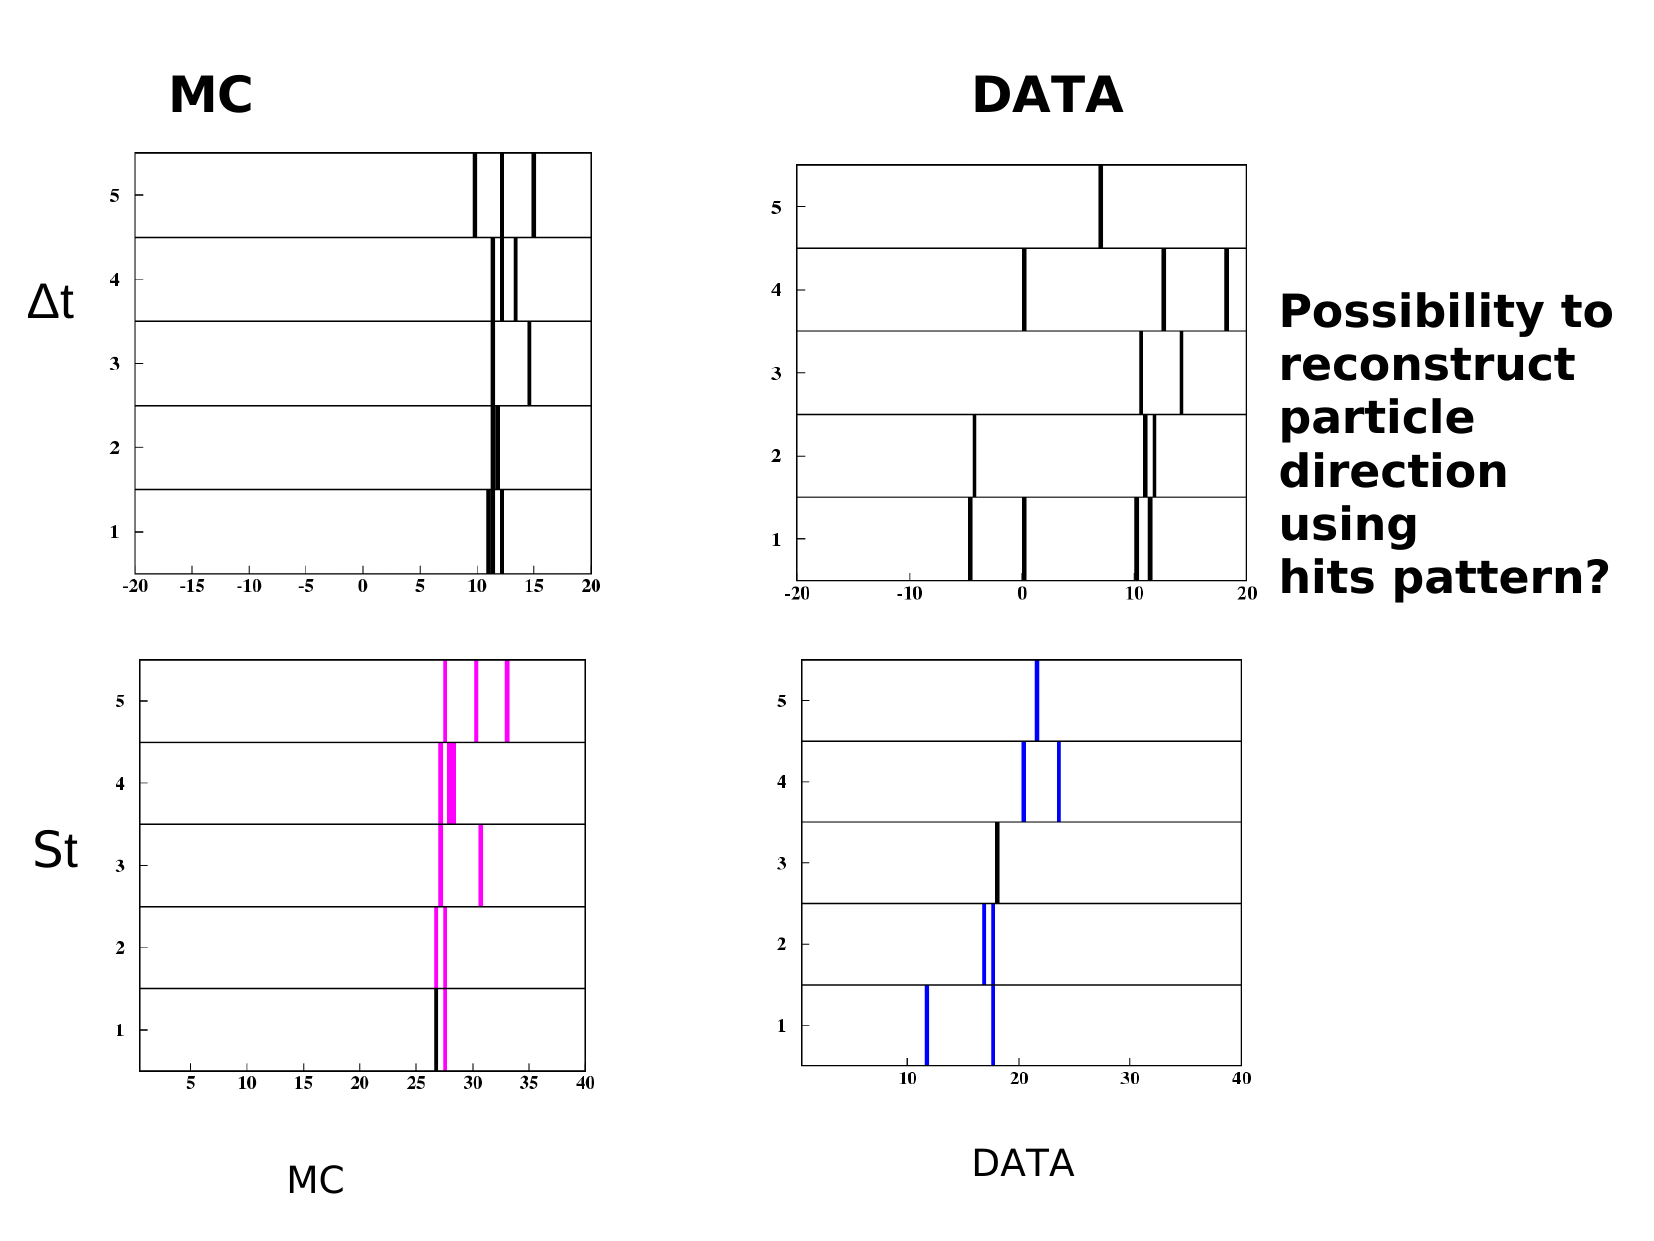

MC
DATA
Δt
Possibility to reconstruct particle direction using
hits pattern?
St
DATA
MC